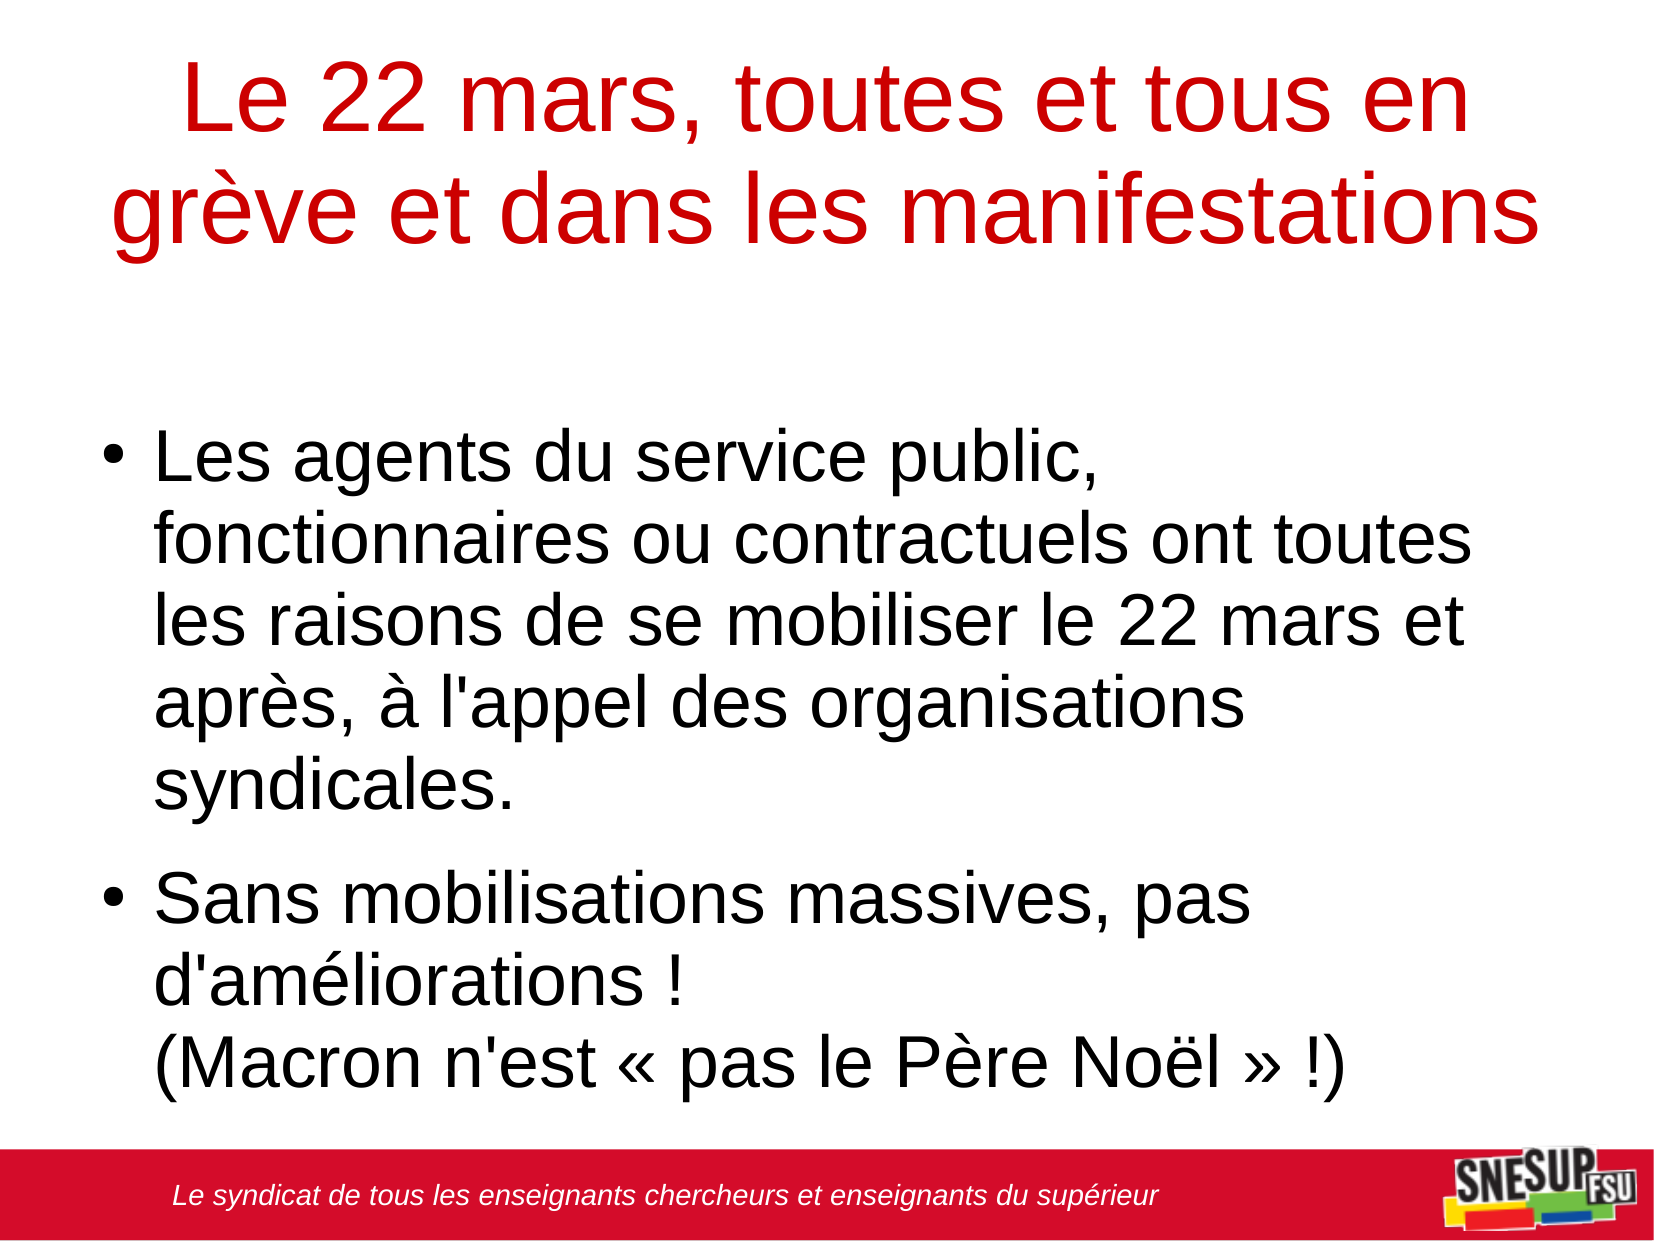

# Le 22 mars, toutes et tous en grève et dans les manifestations
Les agents du service public, fonctionnaires ou contractuels ont toutes les raisons de se mobiliser le 22 mars et après, à l'appel des organisations syndicales.
Sans mobilisations massives, pas d'améliorations !
(Macron n'est « pas le Père Noël » !)